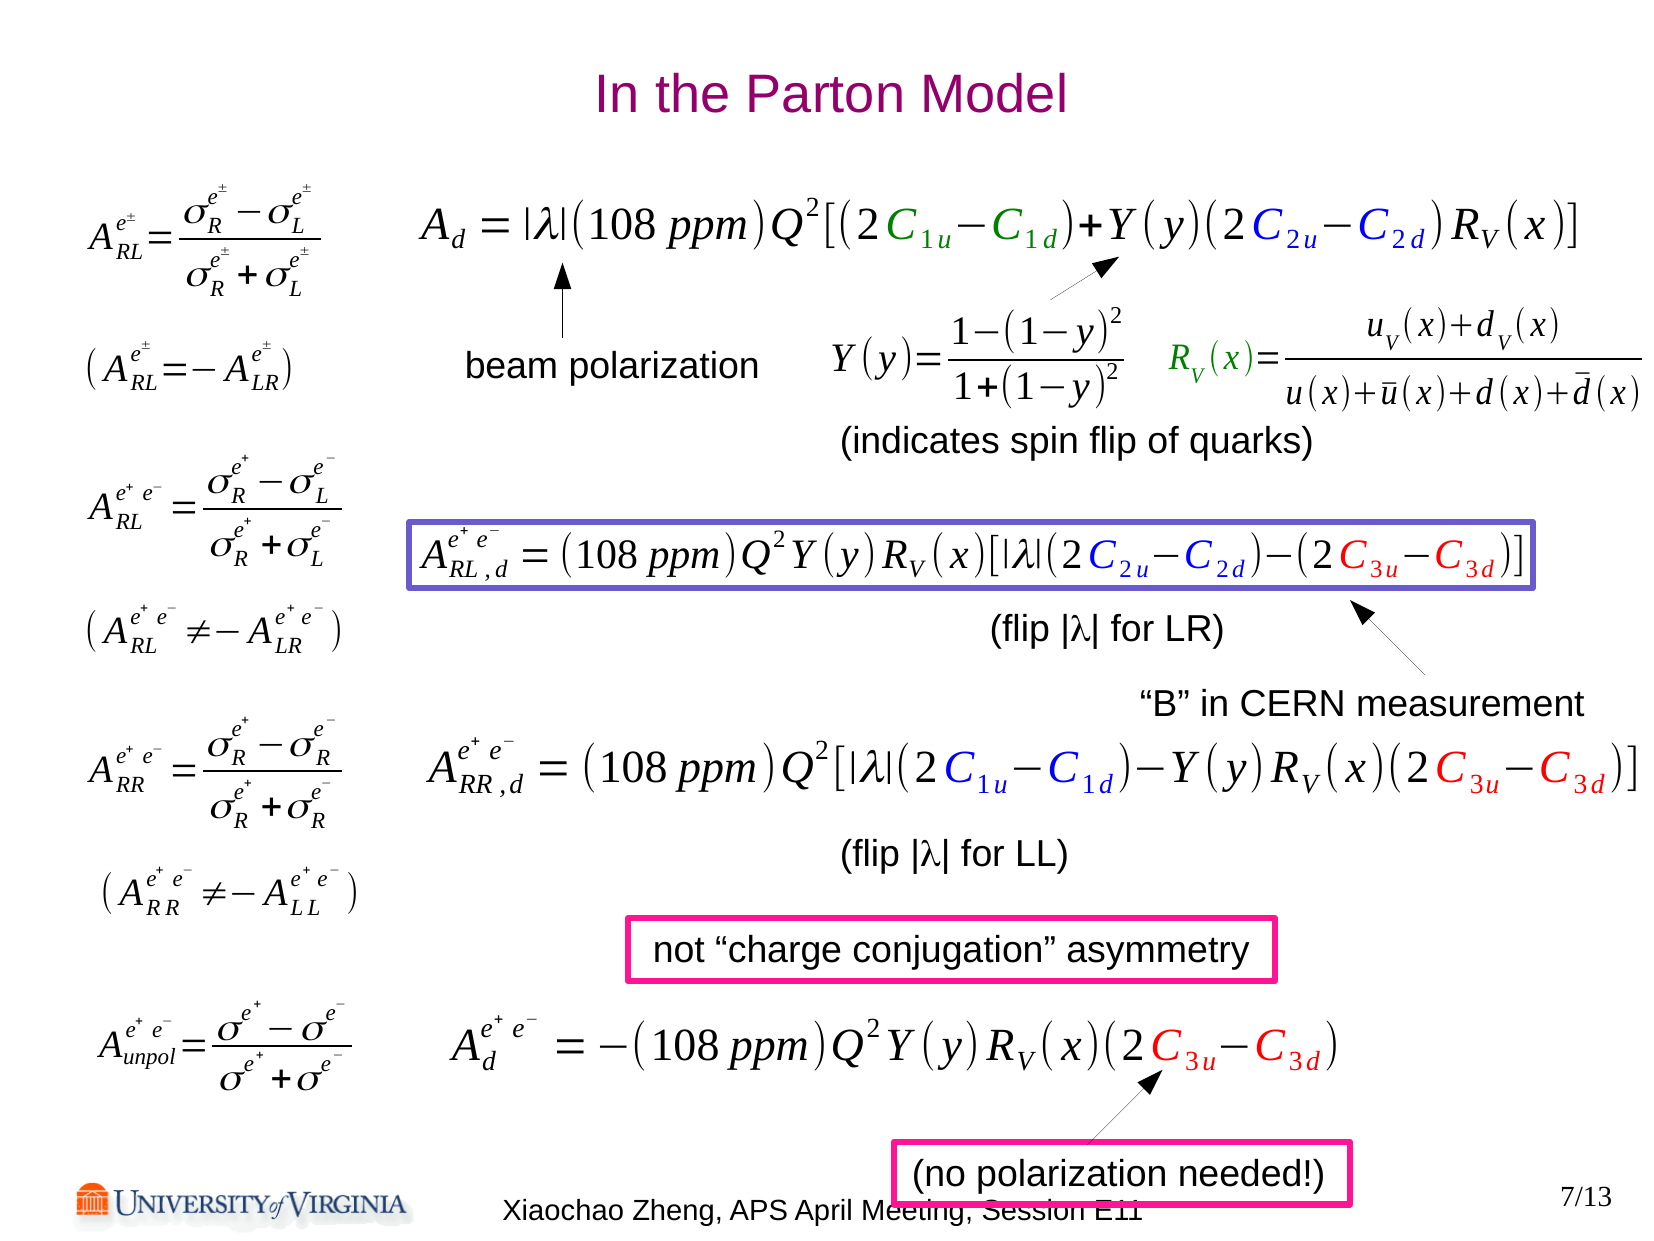

# In the Parton Model
beam polarization
(indicates spin flip of quarks)
(flip |l| for LR)
“B” in CERN measurement
(flip |l| for LL)
not “charge conjugation” asymmetry
(no polarization needed!)